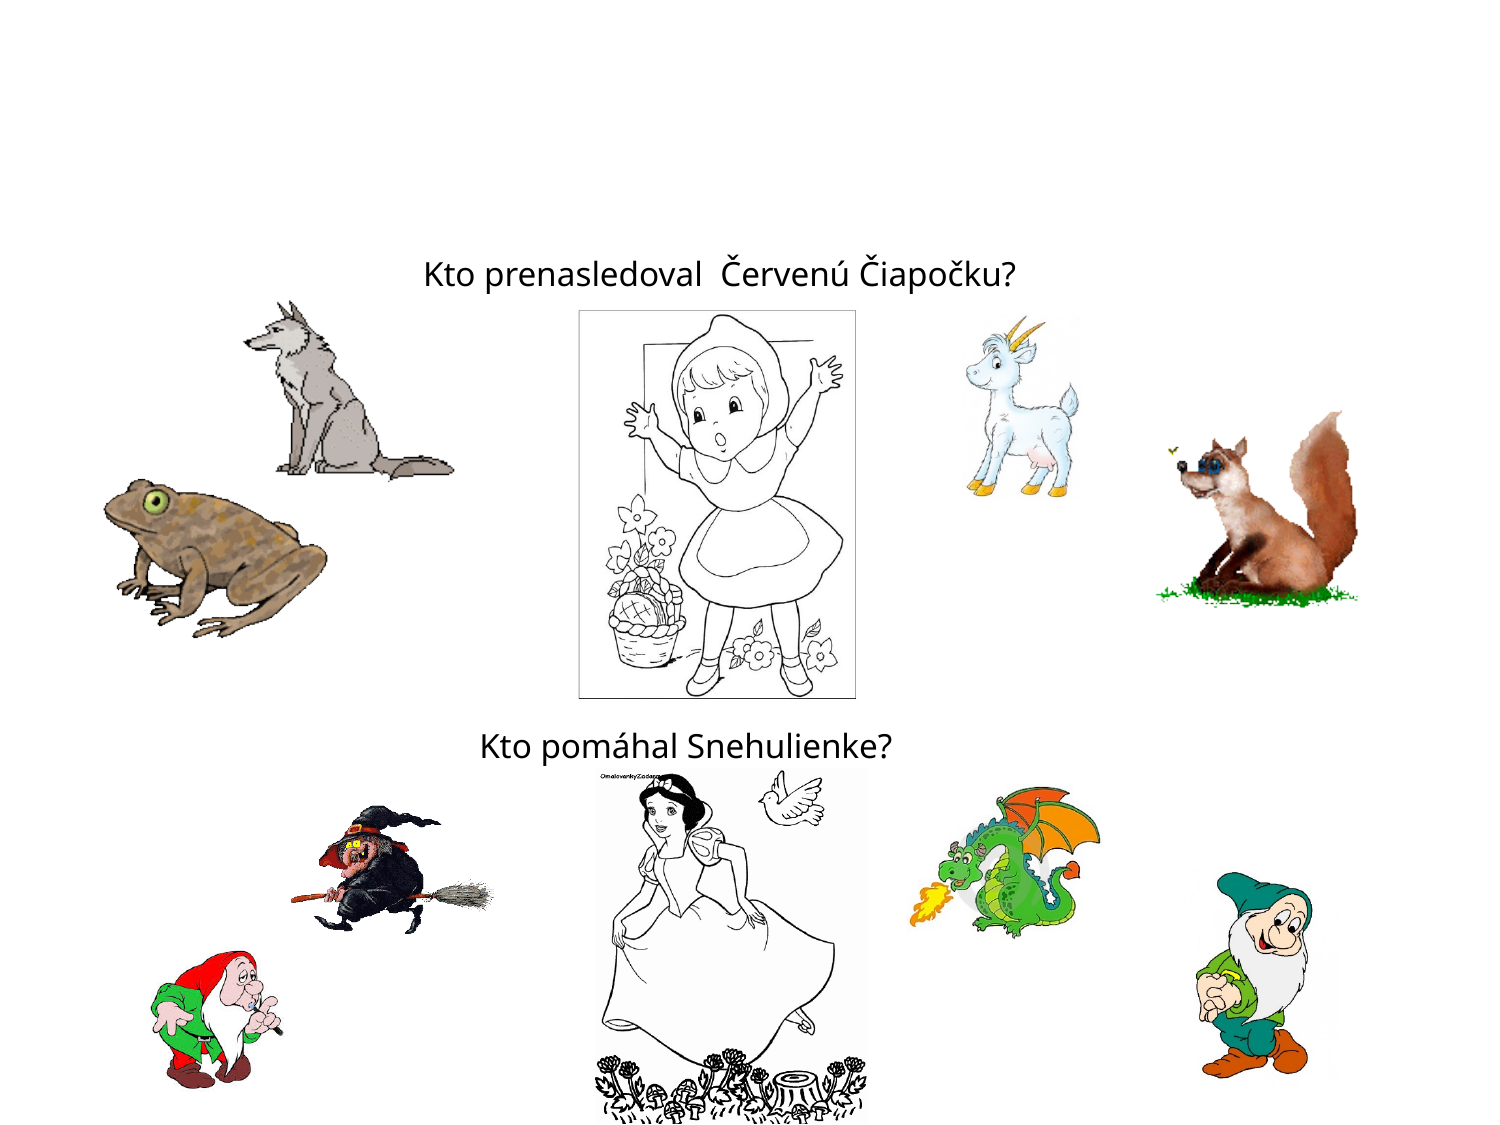

# Kto pomáhal Snehulienke?
Kto prenasledoval Červenú Čiapočku?